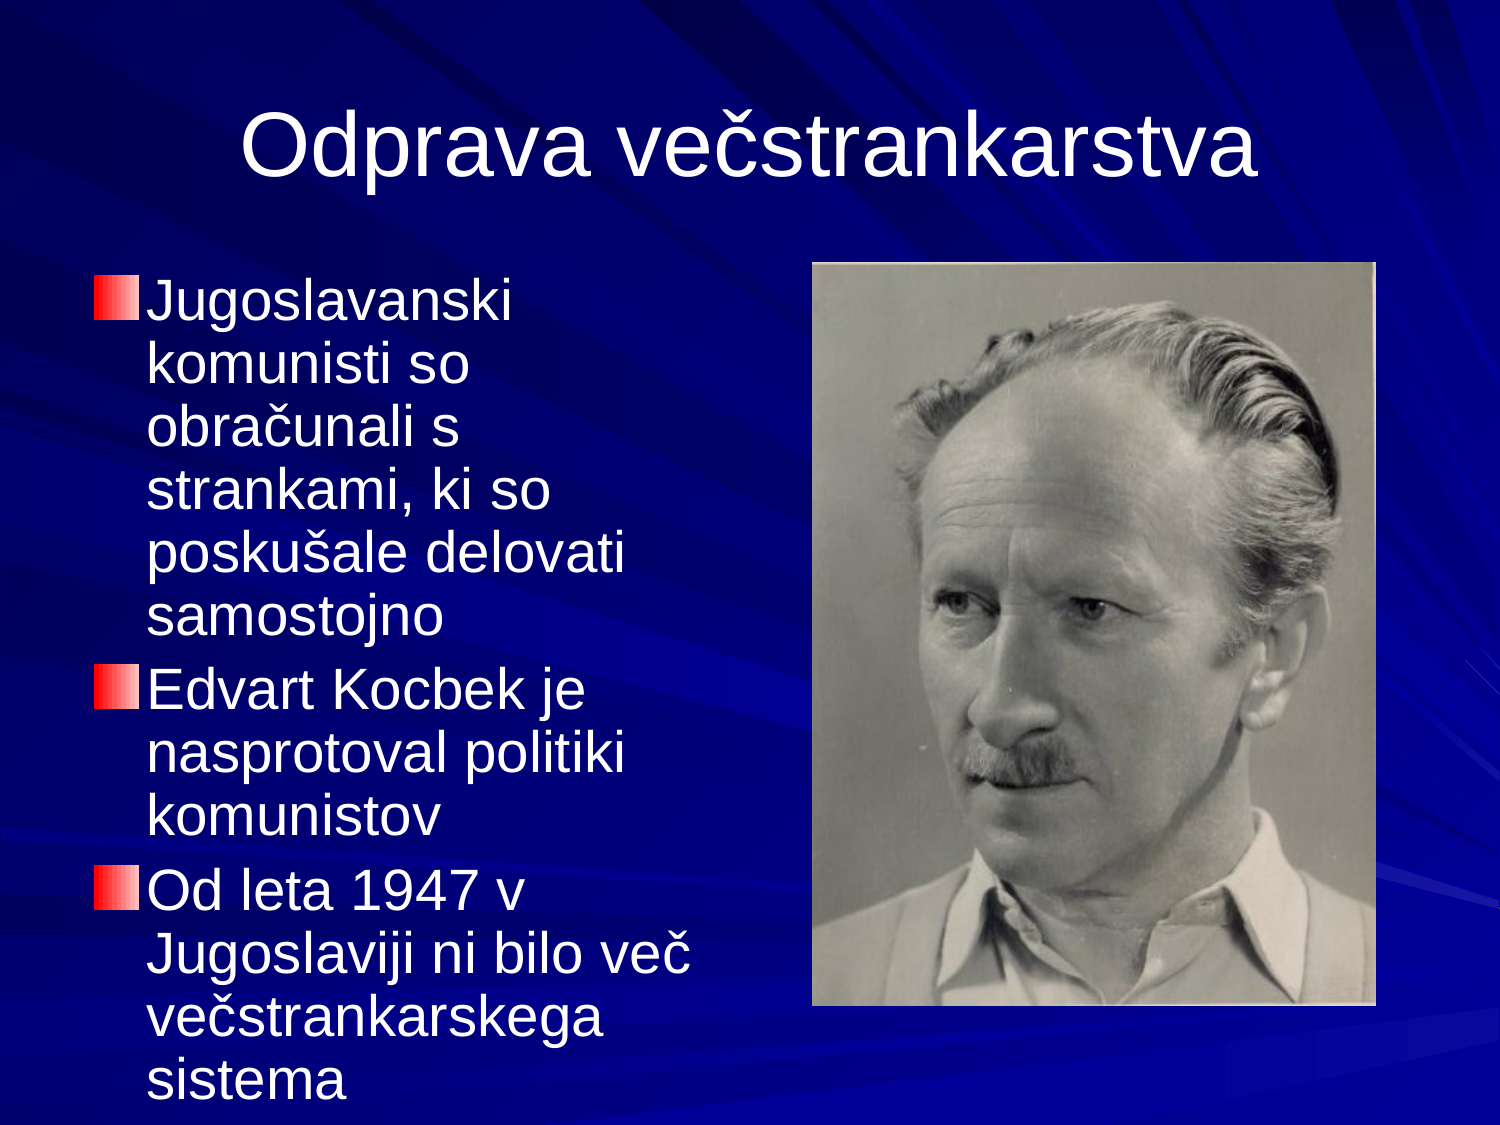

# Odprava večstrankarstva
Jugoslavanski komunisti so obračunali s strankami, ki so poskušale delovati samostojno
Edvart Kocbek je nasprotoval politiki komunistov
Od leta 1947 v Jugoslaviji ni bilo več večstrankarskega sistema